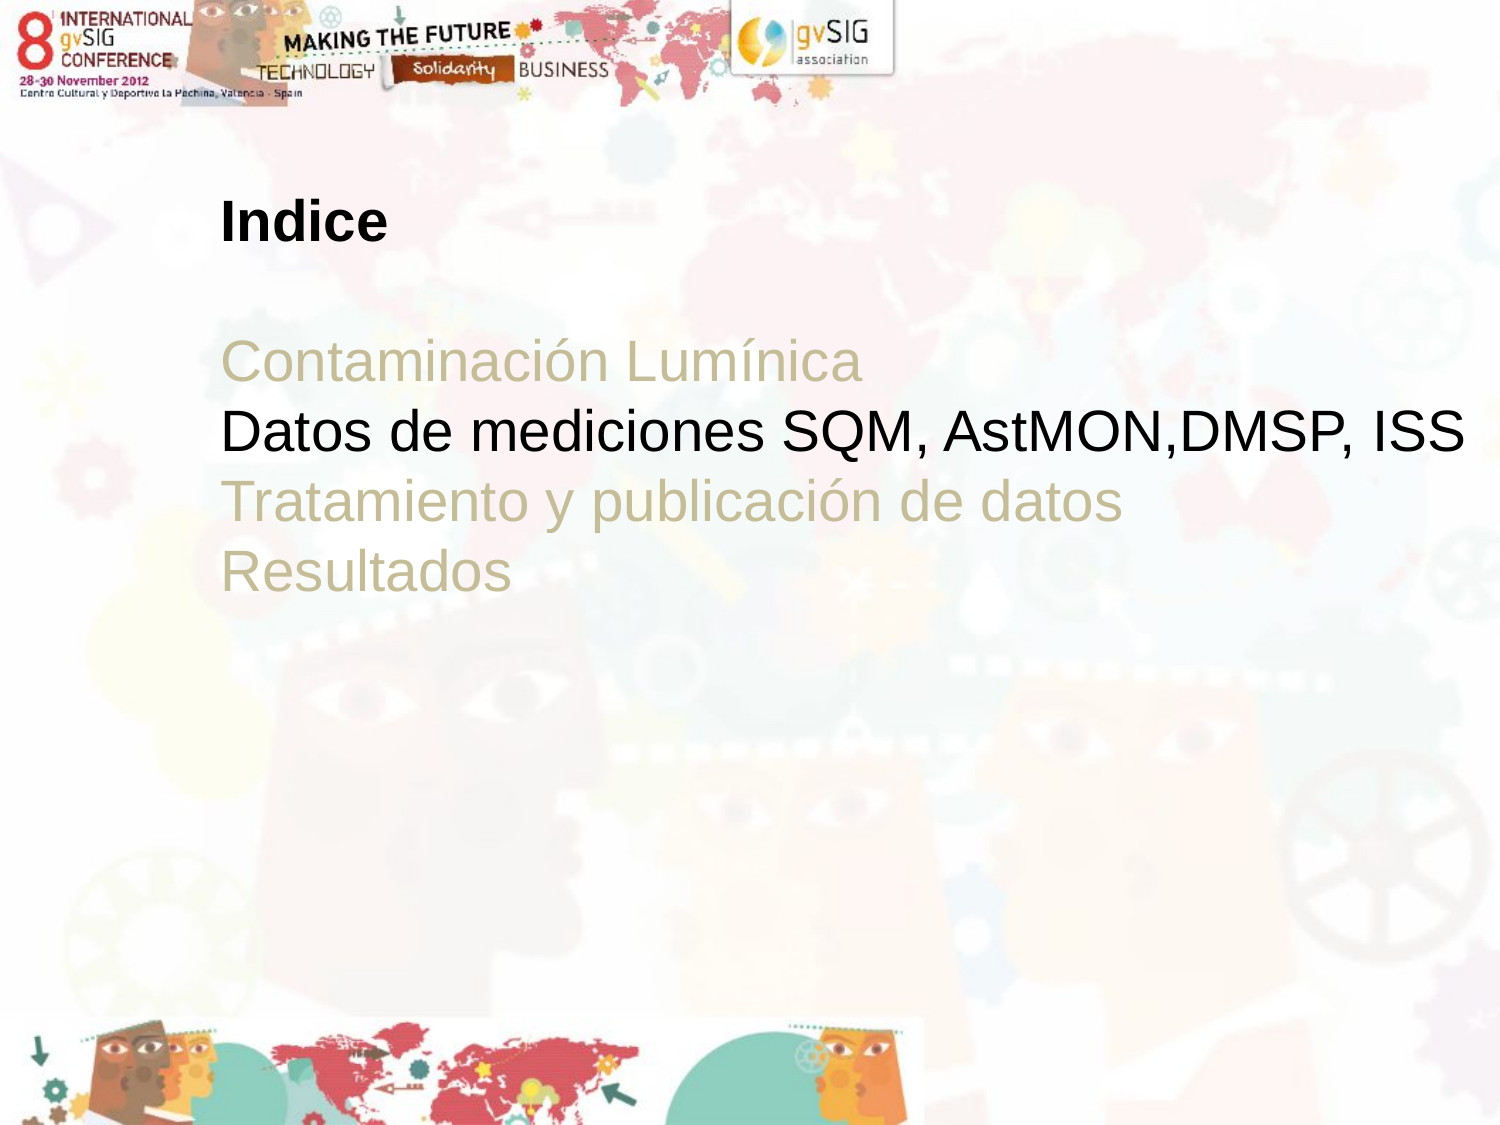

Indice
Contaminación Lumínica
Datos de mediciones SQM, AstMON,DMSP, ISS
Tratamiento y publicación de datos
Resultados